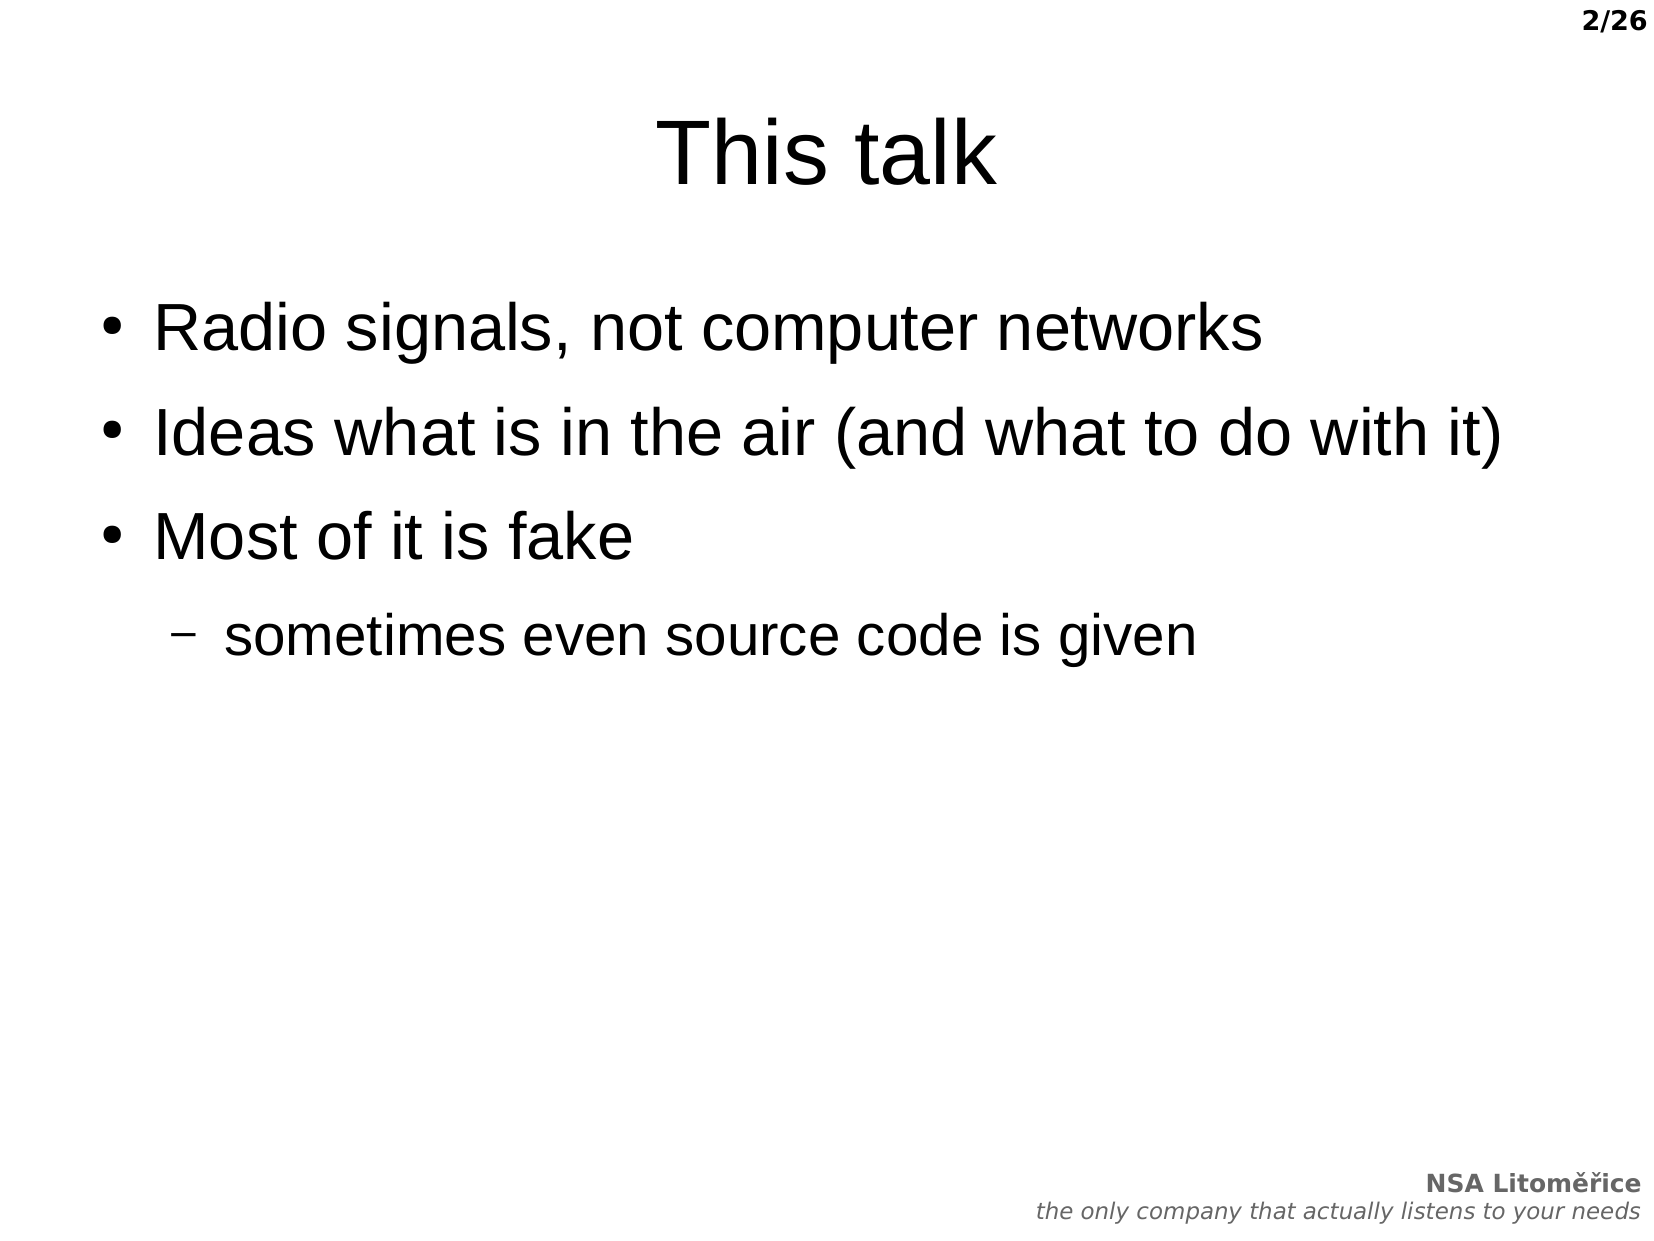

aaa
# This talk
Radio signals, not computer networks
Ideas what is in the air (and what to do with it)
Most of it is fake
sometimes even source code is given
2